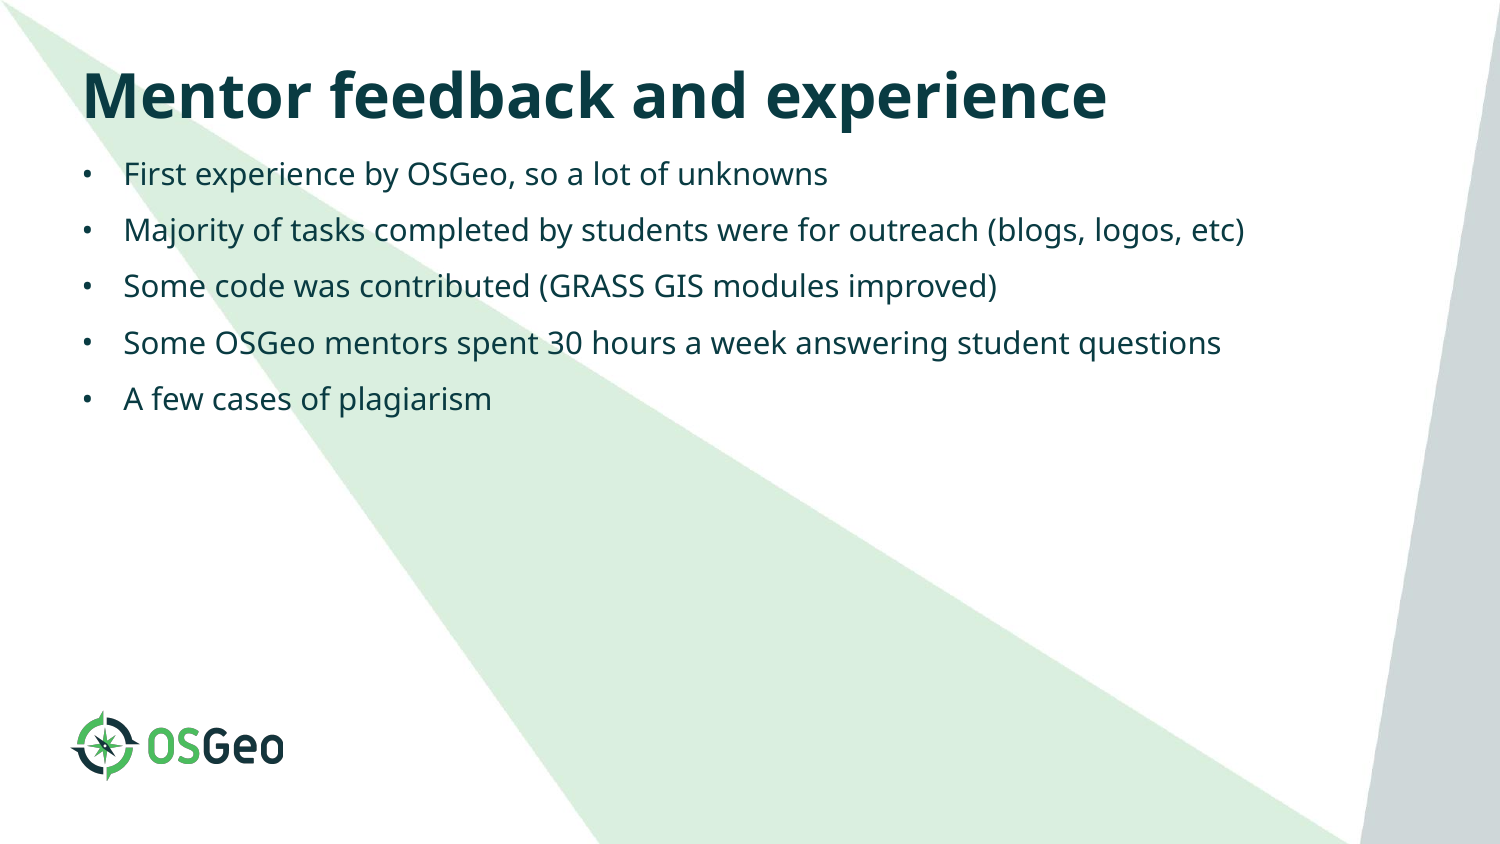

# Mentor feedback and experience
First experience by OSGeo, so a lot of unknowns
Majority of tasks completed by students were for outreach (blogs, logos, etc)
Some code was contributed (GRASS GIS modules improved)
Some OSGeo mentors spent 30 hours a week answering student questions
A few cases of plagiarism